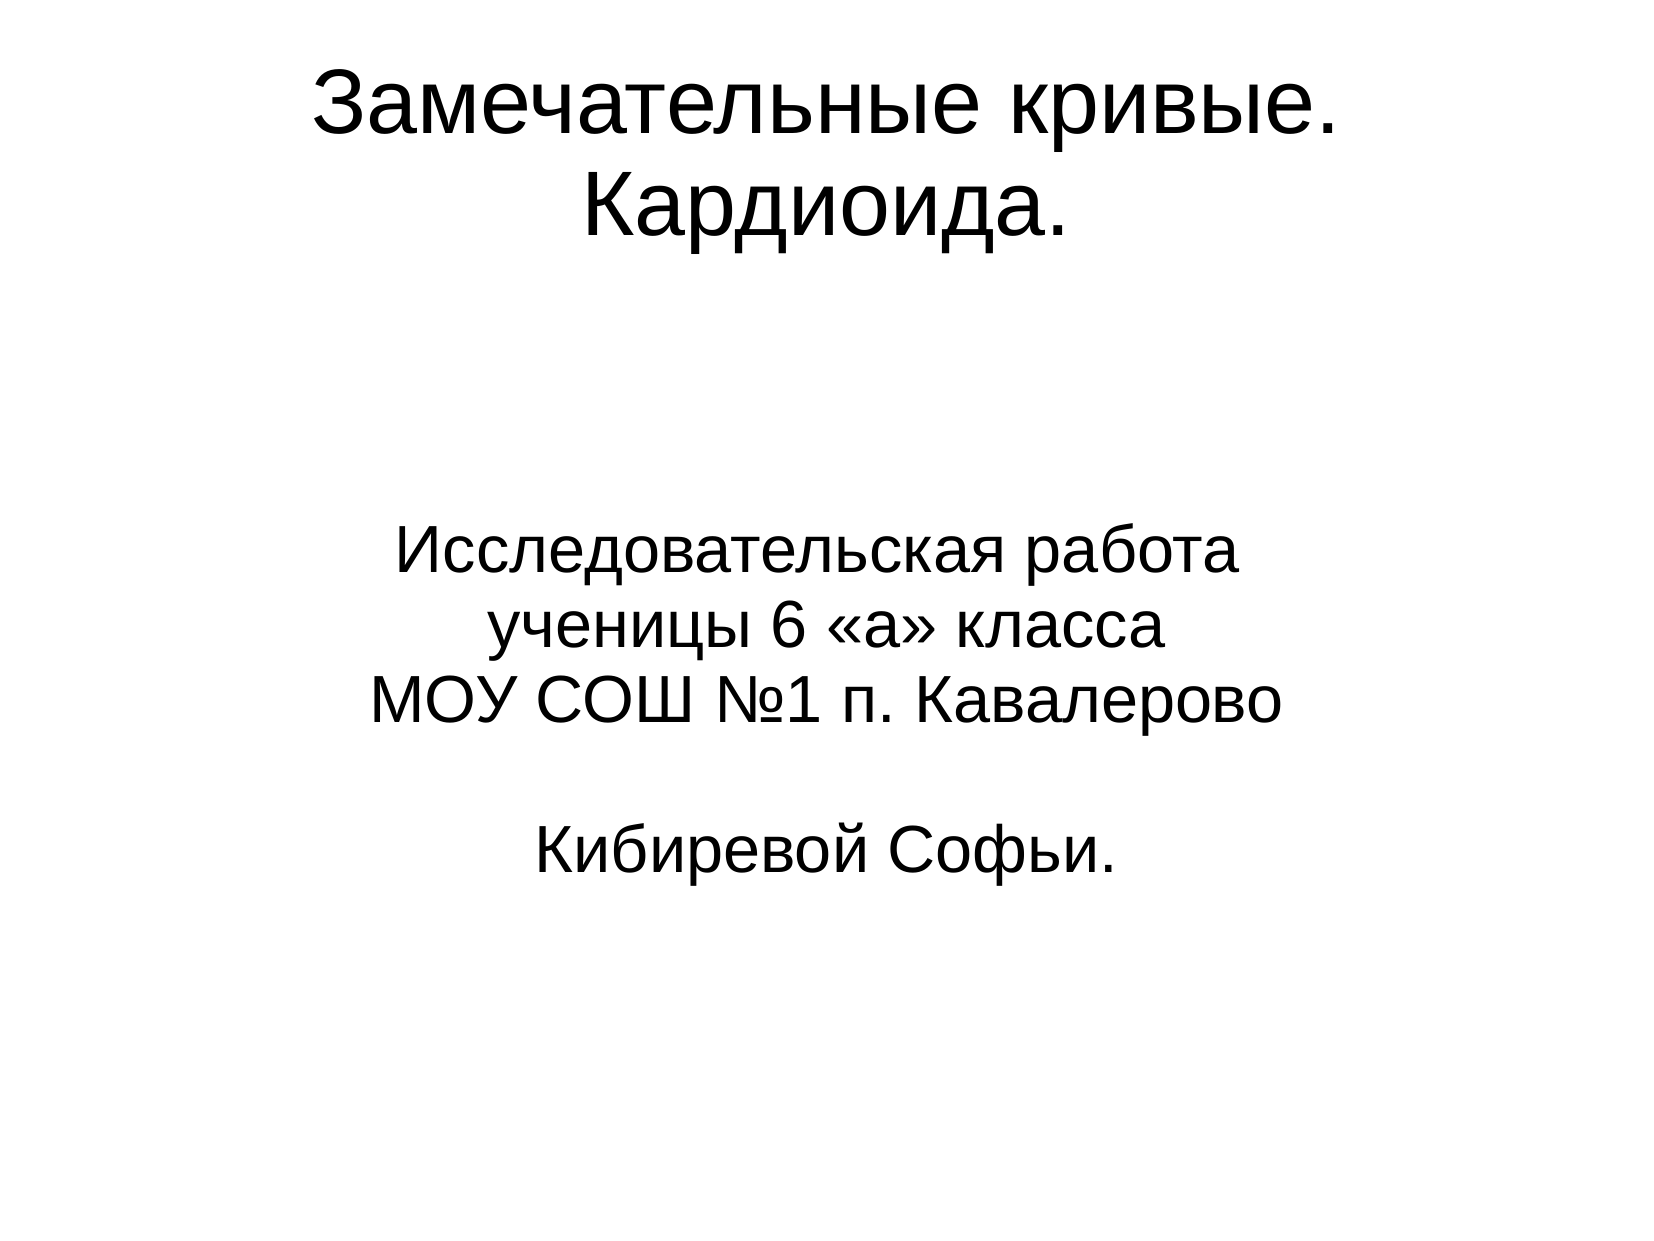

# Замечательные кривые. Кардиоида.
Исследовательская работа
ученицы 6 «а» класса
МОУ СОШ №1 п. Кавалерово
Кибиревой Софьи.